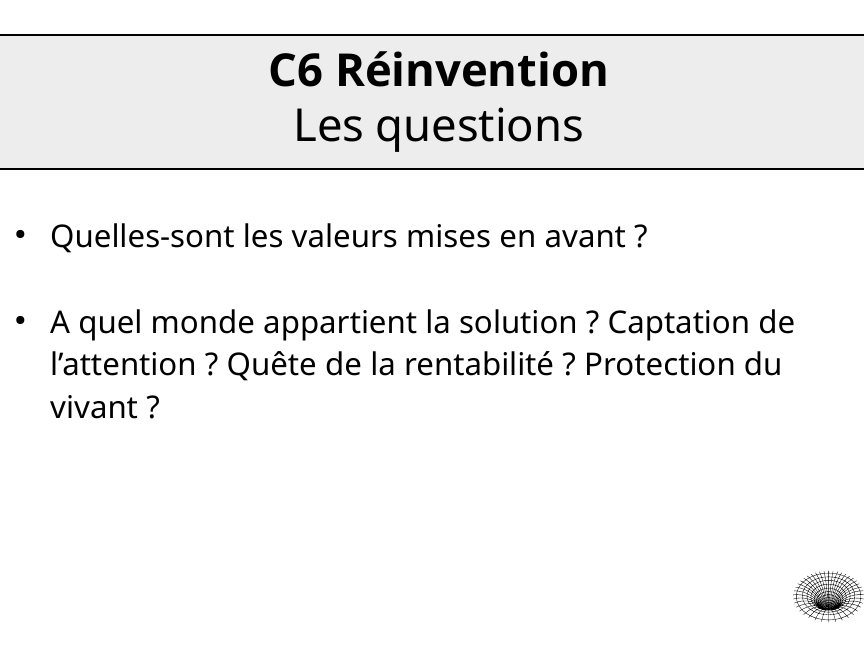

# C6 Réinvention Les questions
Quelles-sont les valeurs mises en avant ?
A quel monde appartient la solution ? Captation de l’attention ? Quête de la rentabilité ? Protection du vivant ?